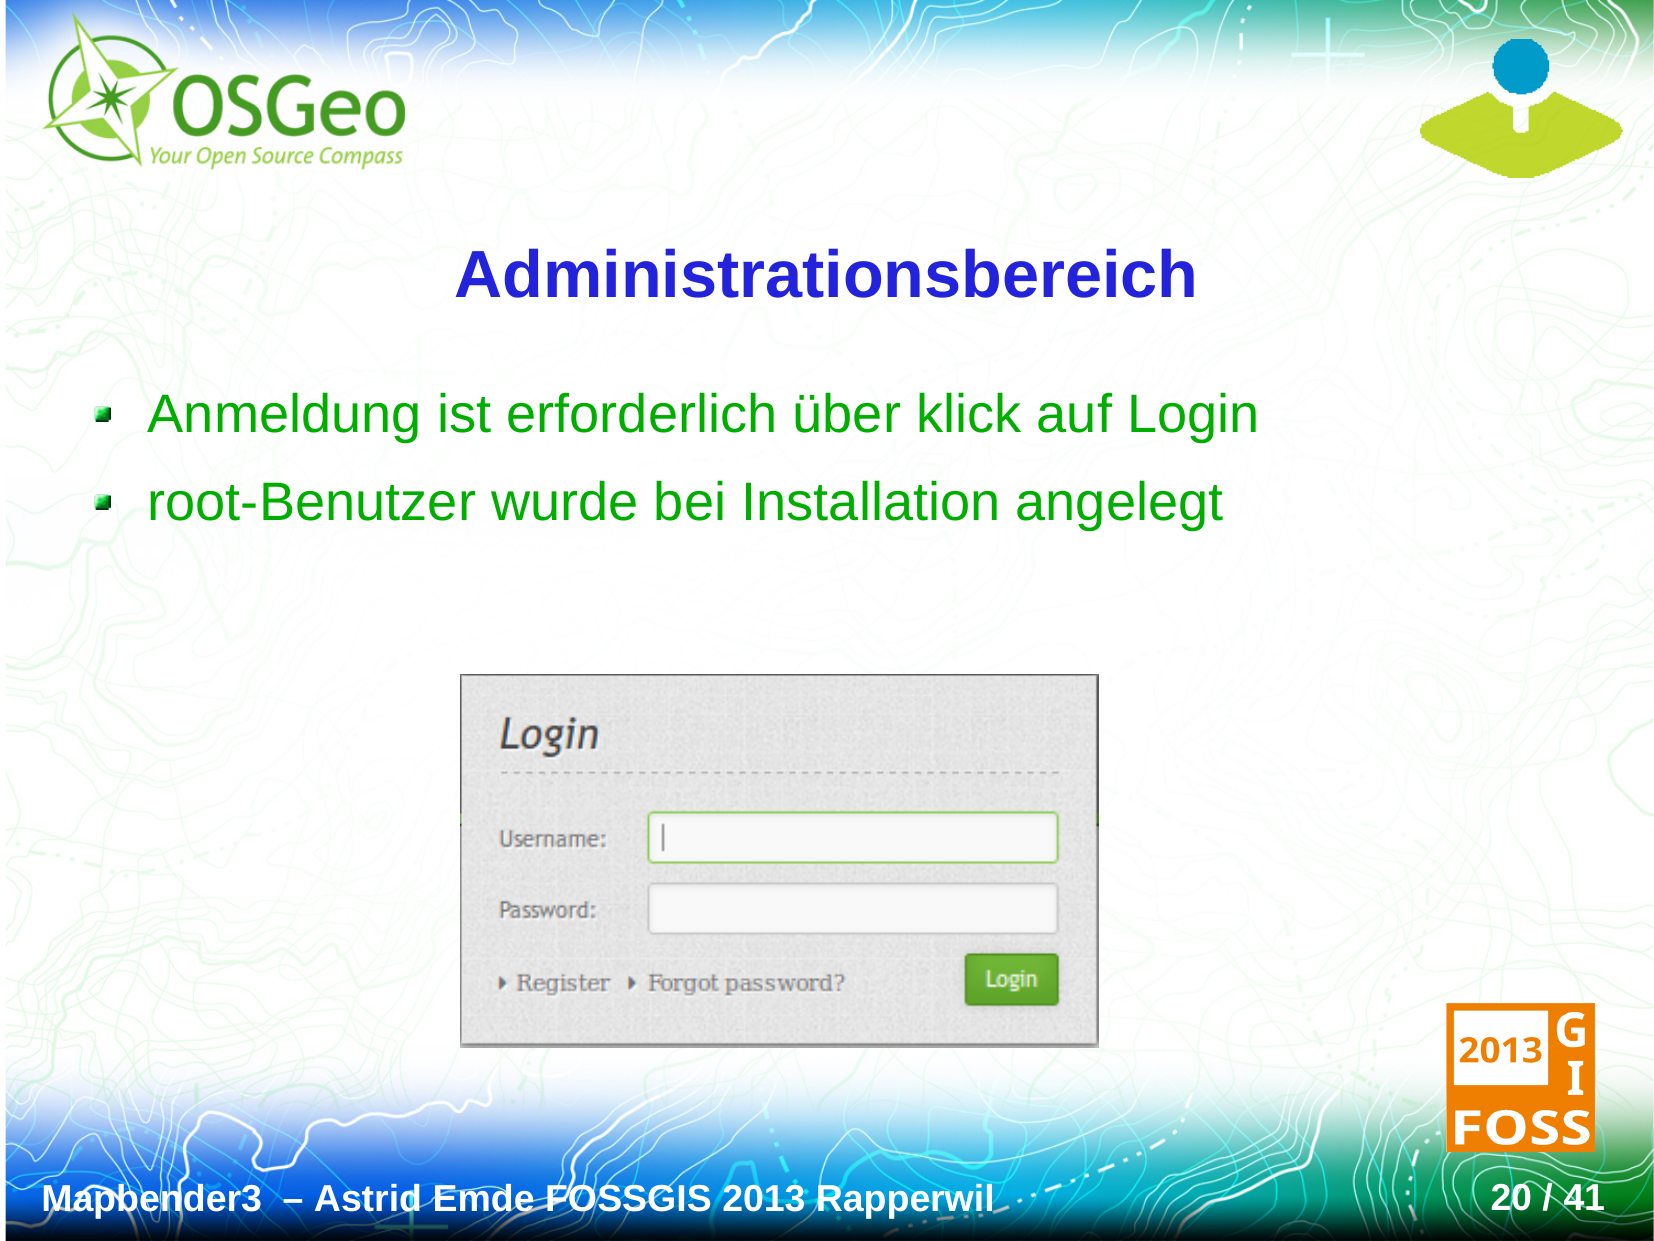

# Administrationsbereich
Anmeldung ist erforderlich über klick auf Login
root-Benutzer wurde bei Installation angelegt